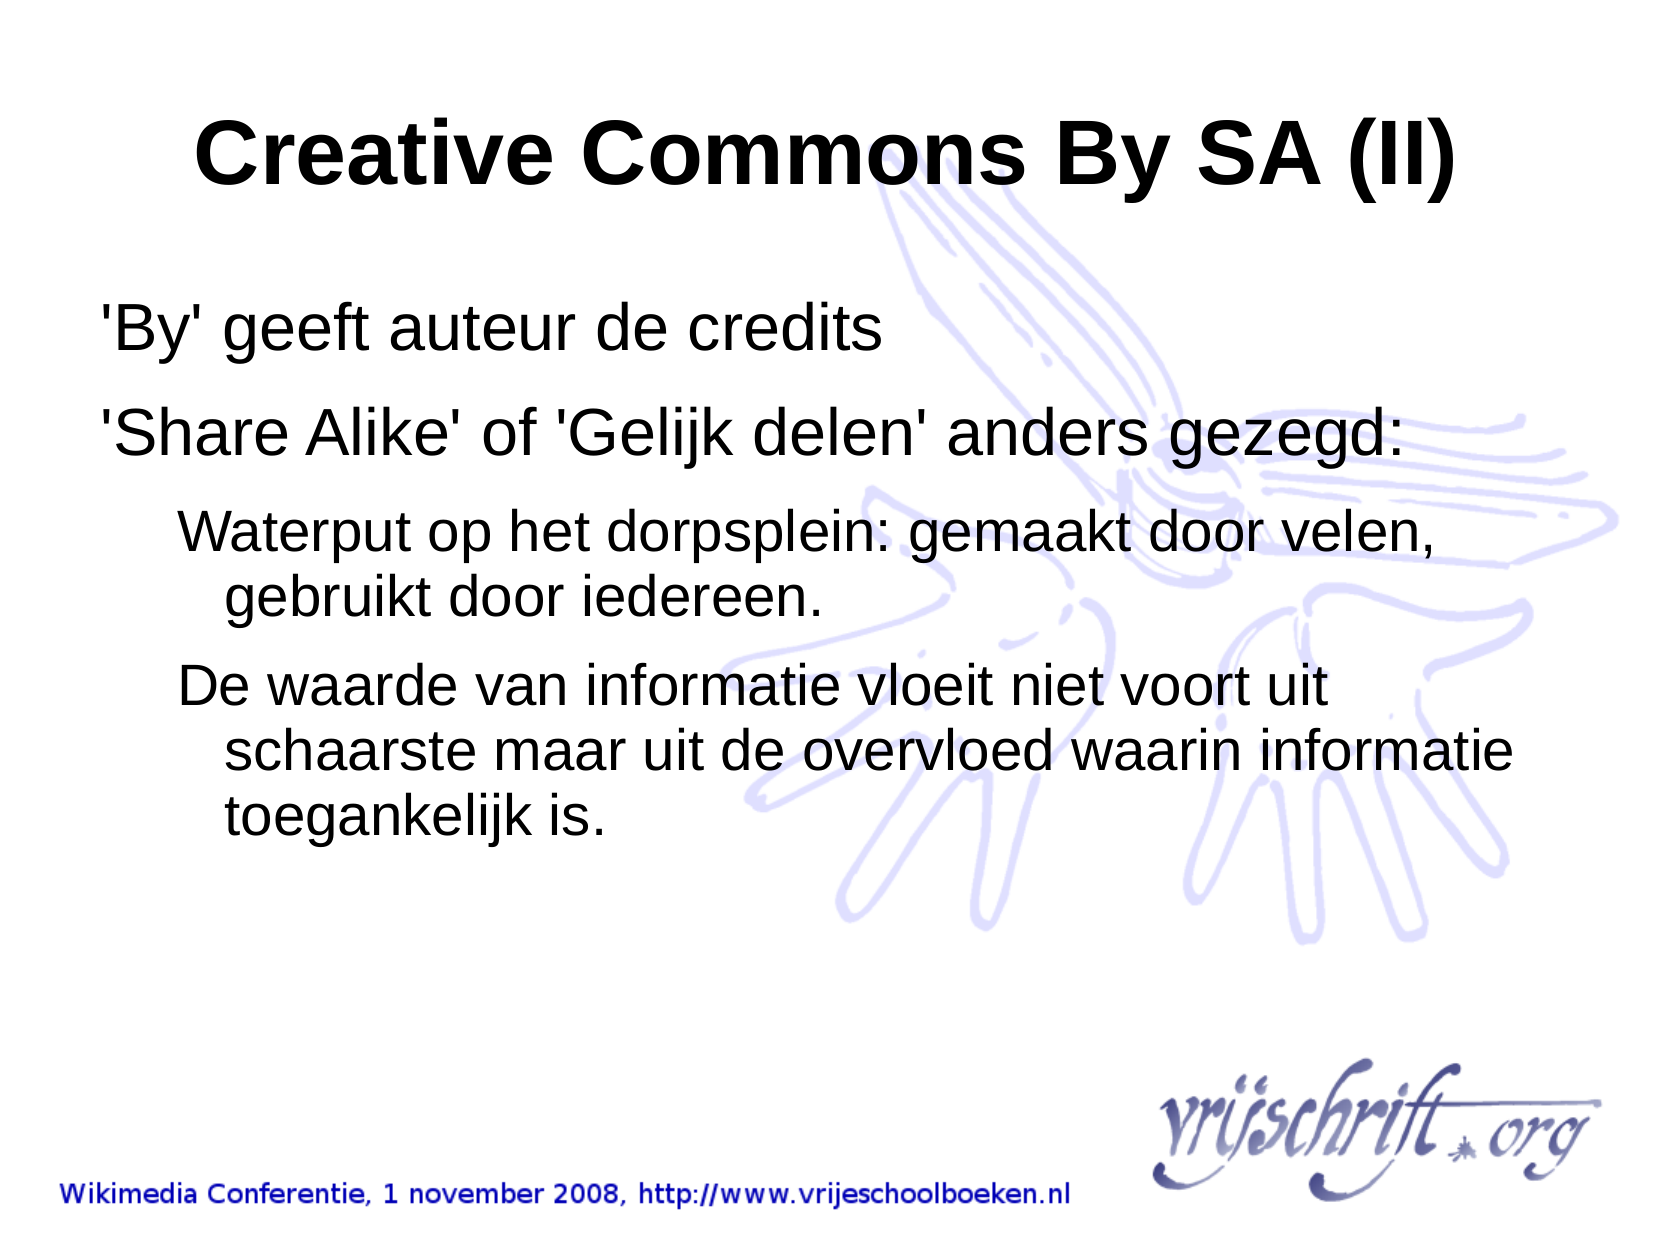

# Creative Commons By SA (II)
'By' geeft auteur de credits
'Share Alike' of 'Gelijk delen' anders gezegd:
Waterput op het dorpsplein: gemaakt door velen, gebruikt door iedereen.
De waarde van informatie vloeit niet voort uit schaarste maar uit de overvloed waarin informatie toegankelijk is.